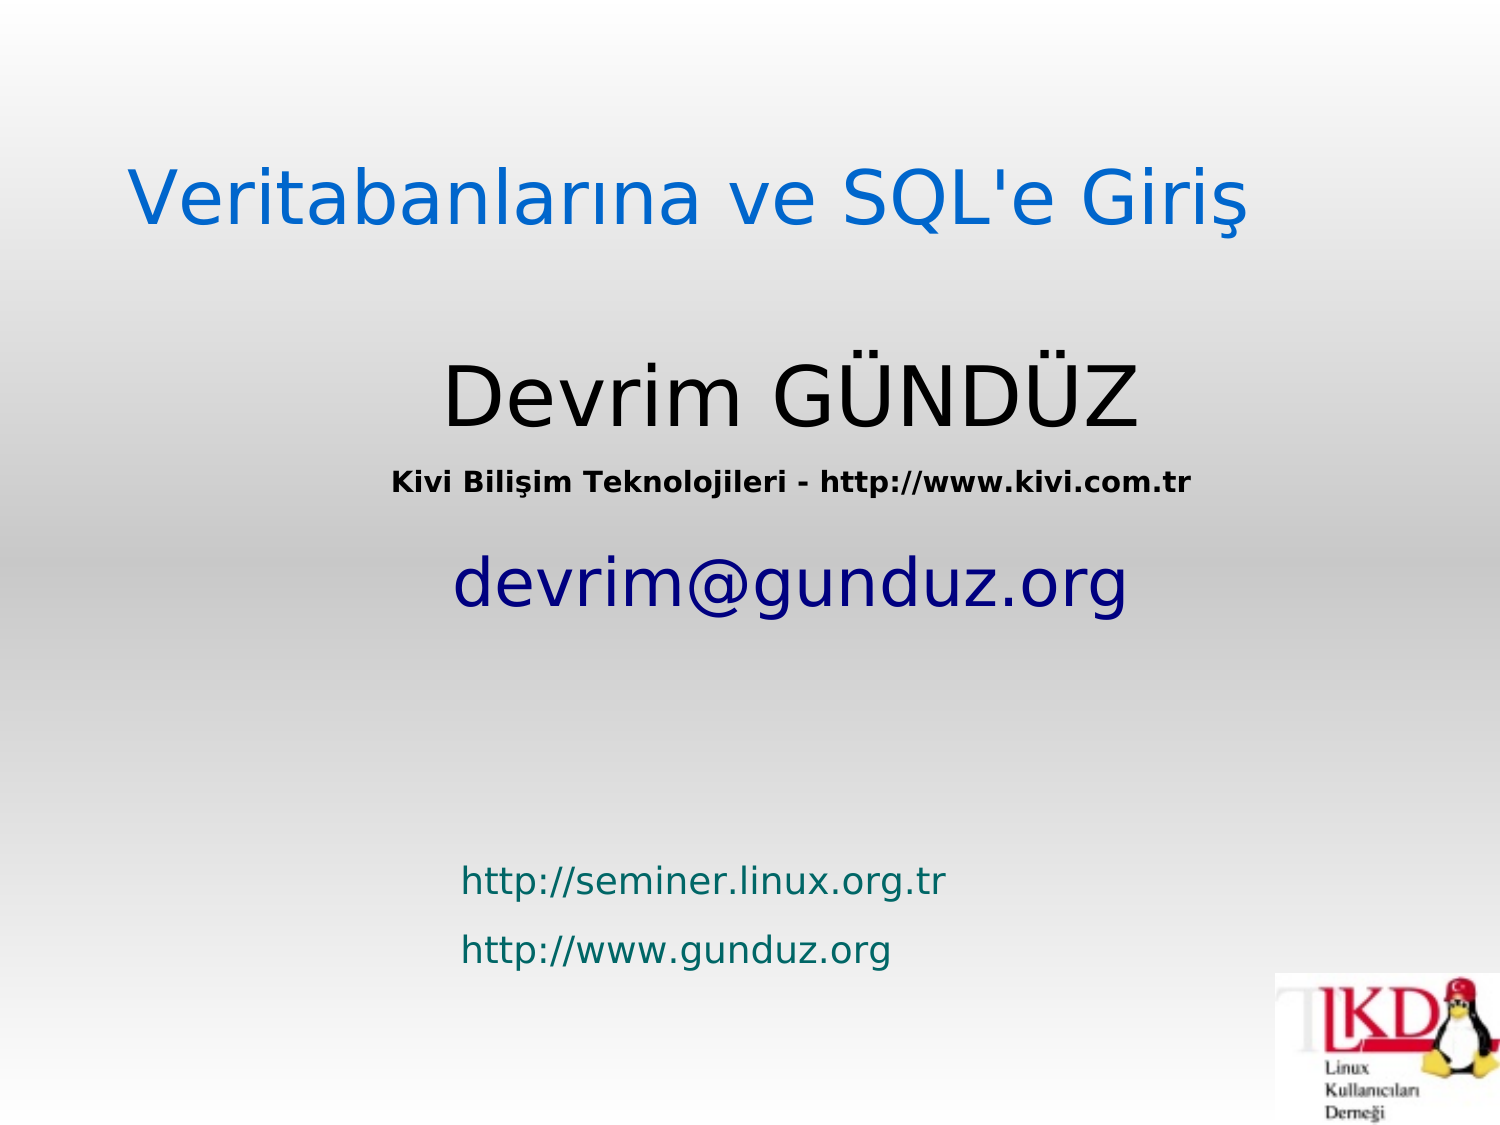

# Veritabanlarına ve SQL'e Giriş
Devrim GÜNDÜZ
Kivi Bilişim Teknolojileri - http://www.kivi.com.tr
devrim@gunduz.org
http://seminer.linux.org.tr
http://www.gunduz.org